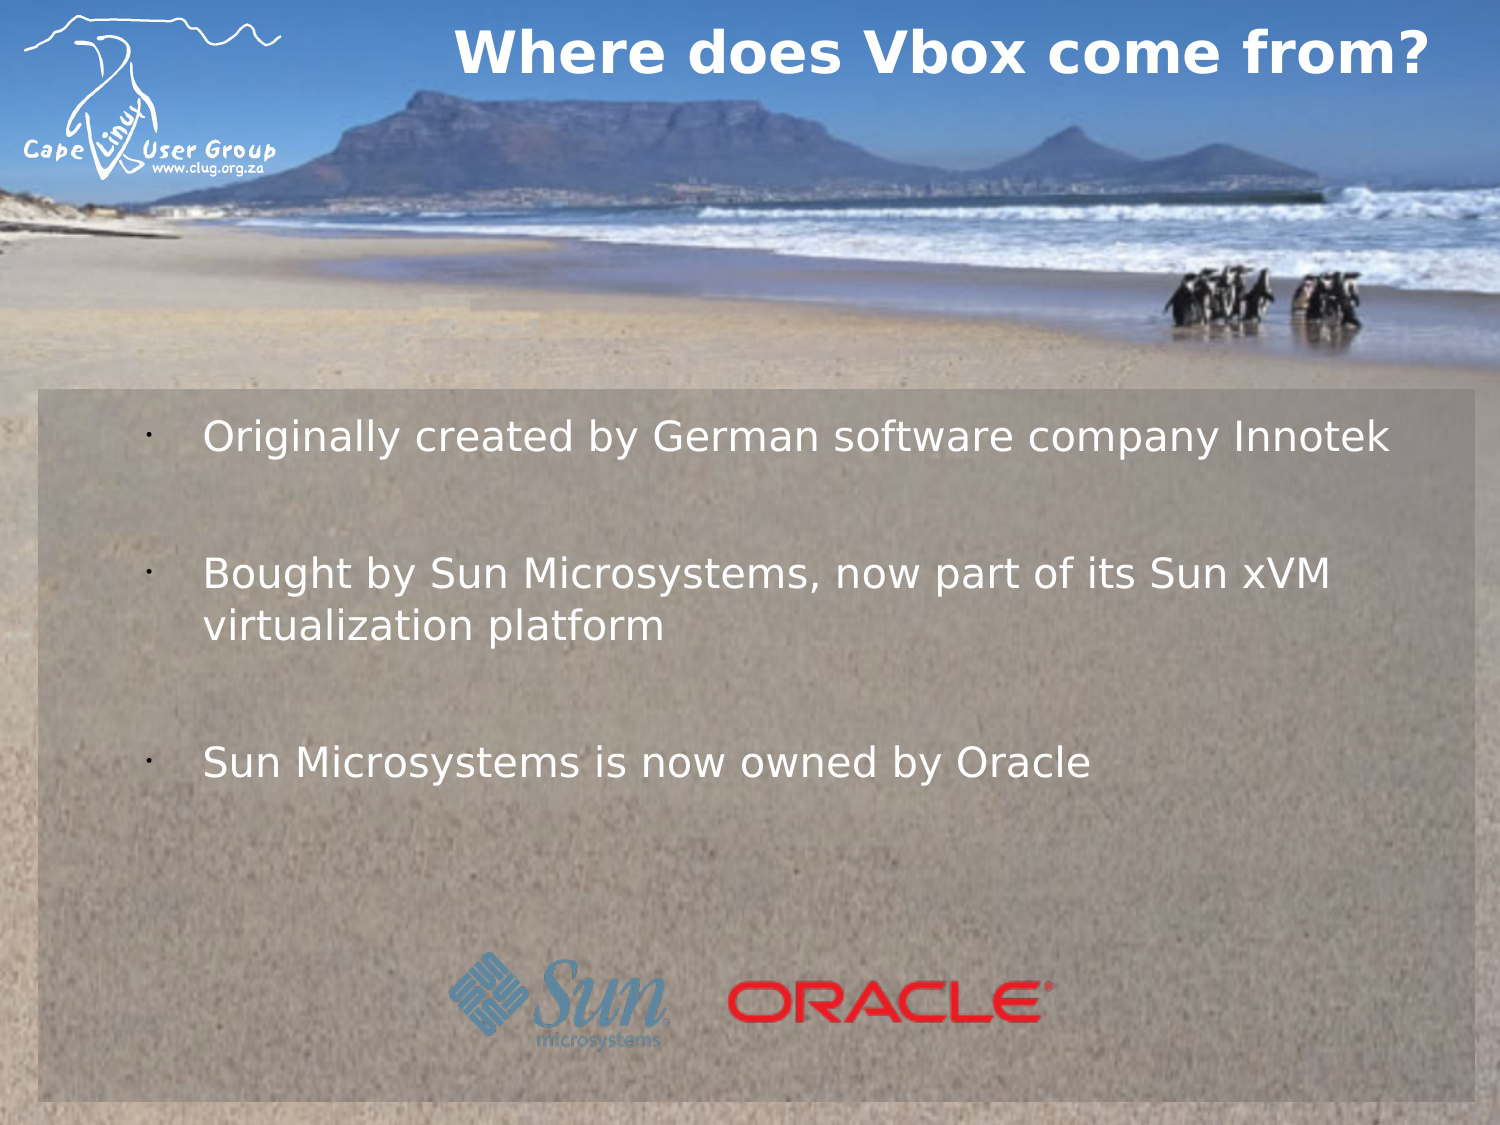

# Where does Vbox come from?
Originally created by German software company Innotek
Bought by Sun Microsystems, now part of its Sun xVM virtualization platform
Sun Microsystems is now owned by Oracle